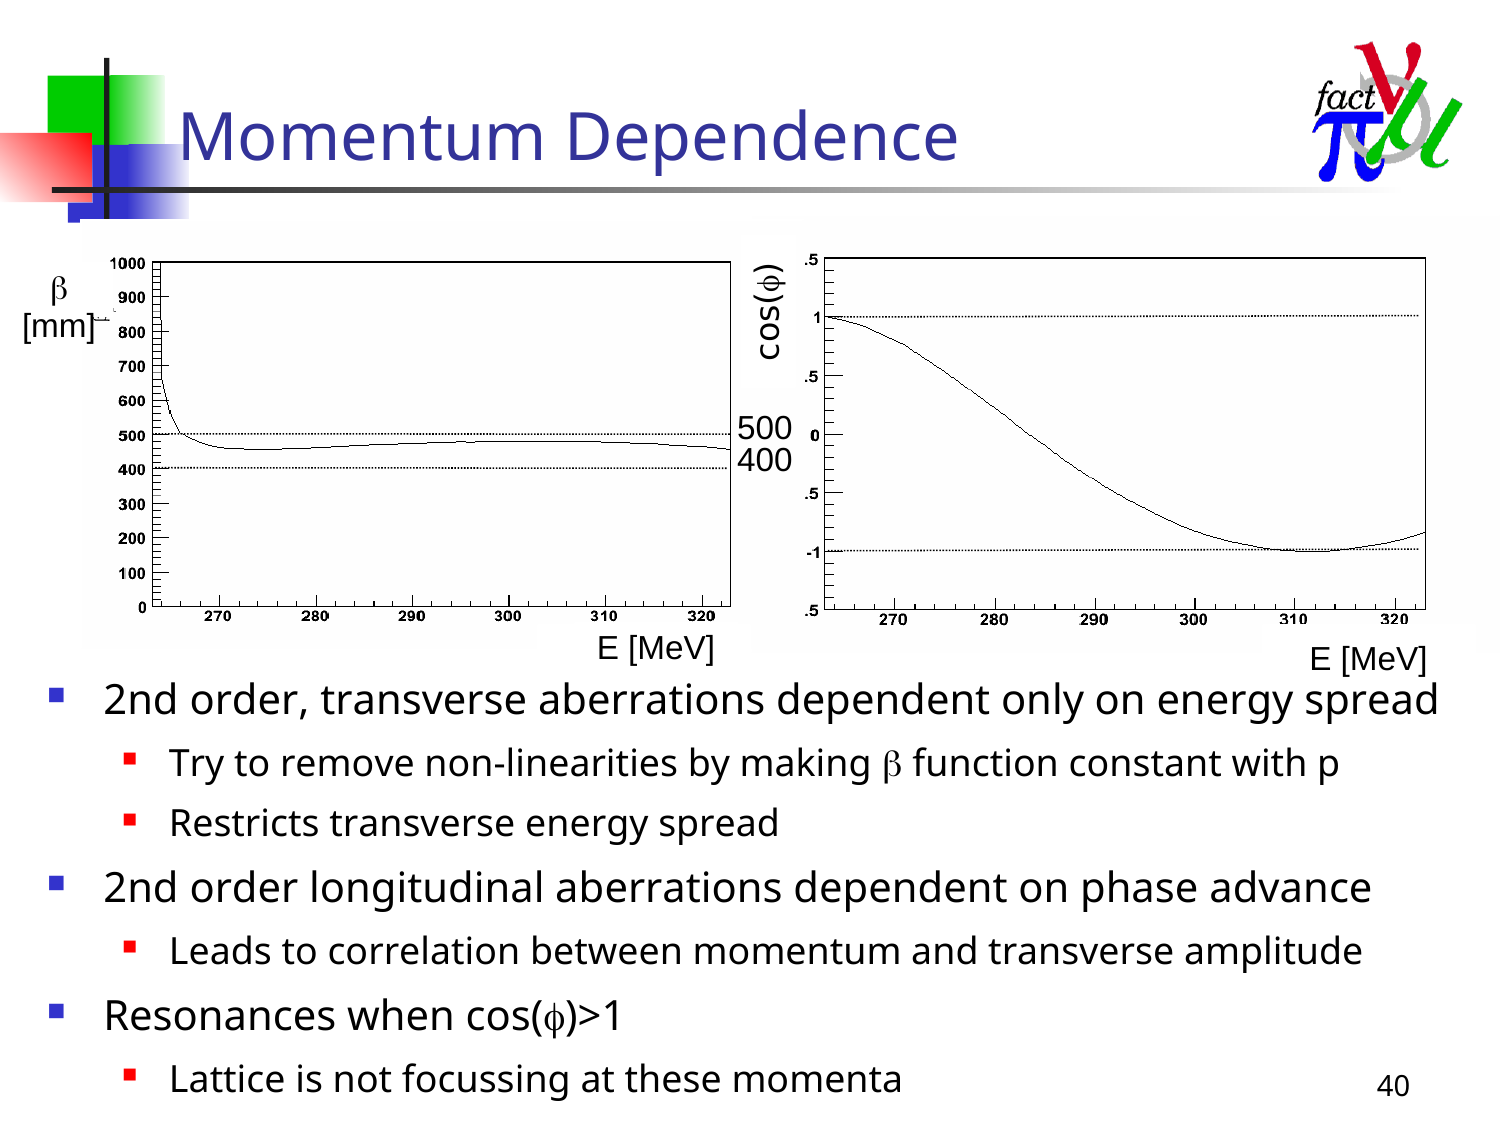

# Momentum Dependence
 [mm]
cos()
500
400
E [MeV]
E [MeV]
E [MeV]
E [MeV]
2nd order, transverse aberrations dependent only on energy spread
Try to remove non-linearities by making  function constant with p
Restricts transverse energy spread
2nd order longitudinal aberrations dependent on phase advance
Leads to correlation between momentum and transverse amplitude
Resonances when cos()>1
Lattice is not focussing at these momenta
40